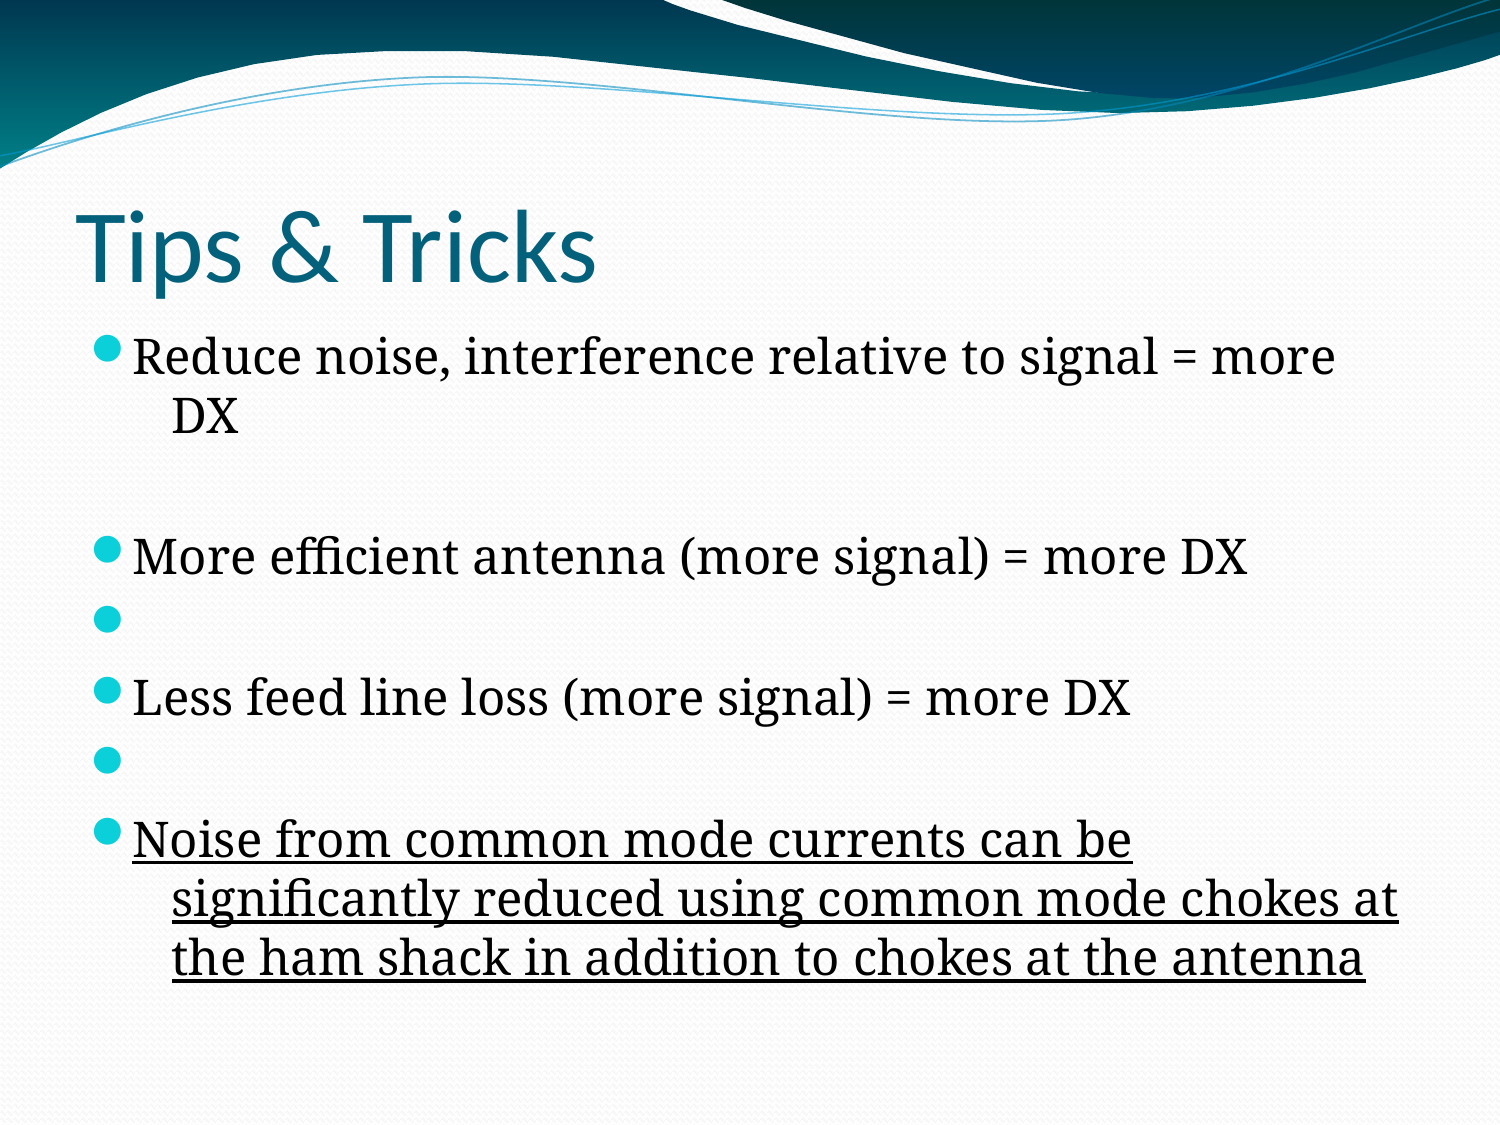

# Tips & Tricks
Reduce noise, interference relative to signal = more DX
More efficient antenna (more signal) = more DX
Less feed line loss (more signal) = more DX
Noise from common mode currents can be significantly reduced using common mode chokes at the ham shack in addition to chokes at the antenna